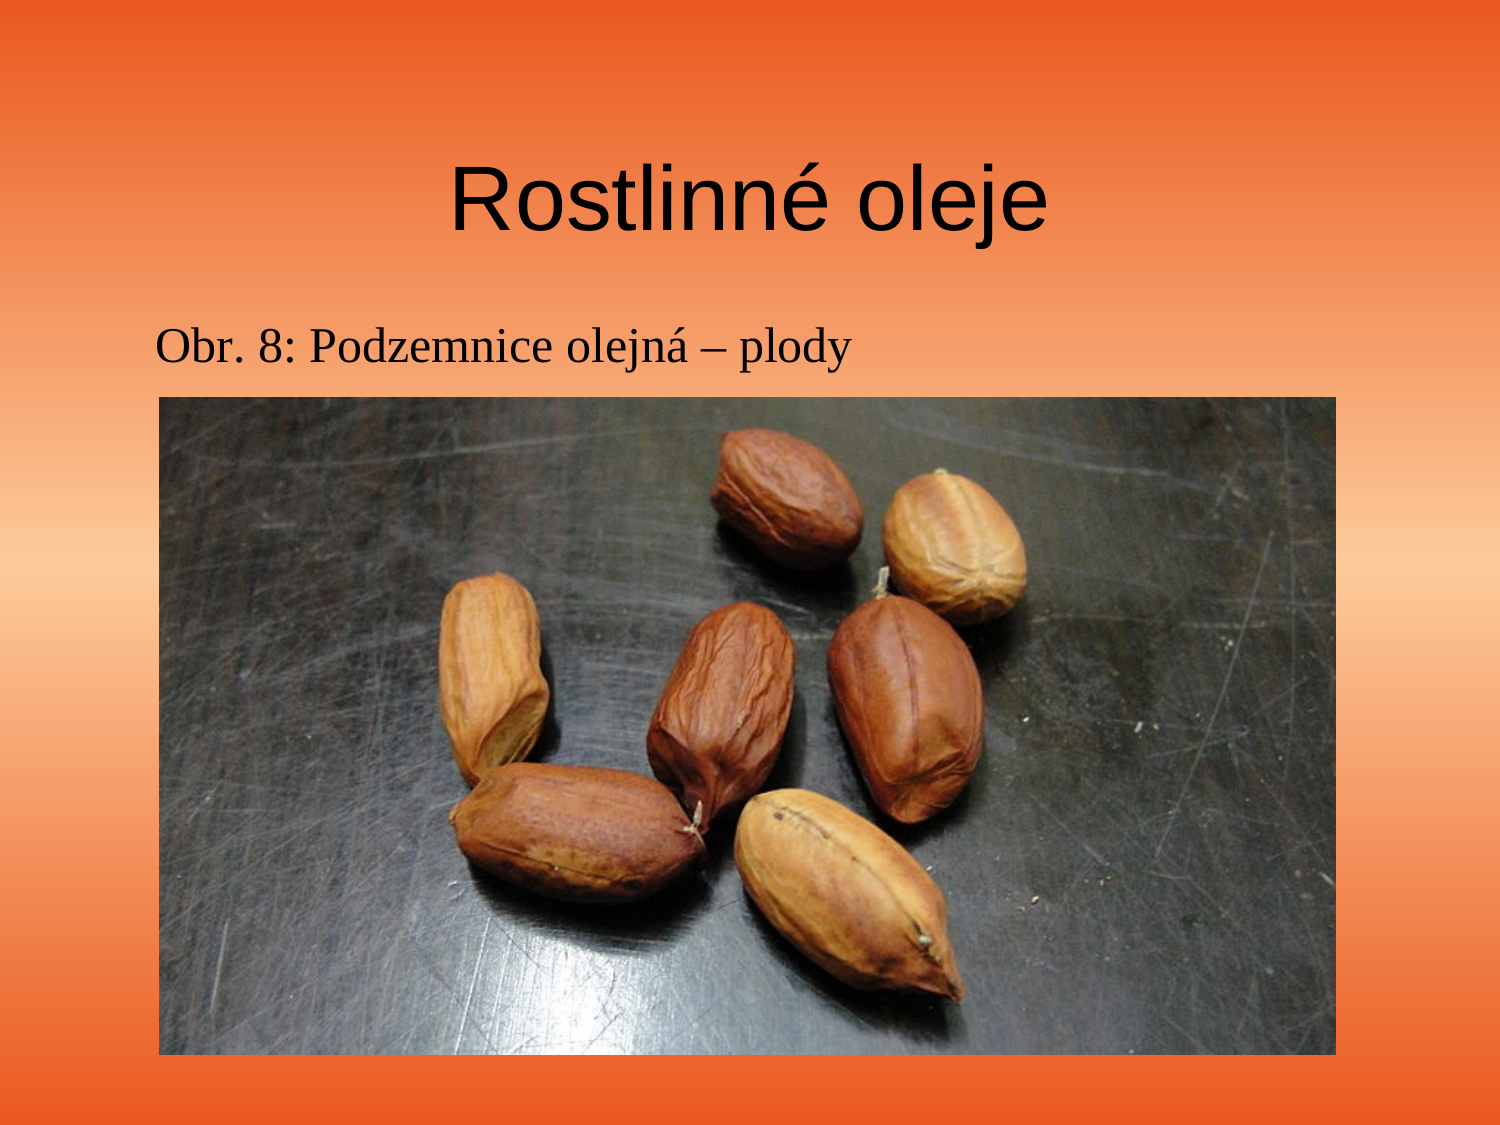

# Rostlinné oleje
Obr. 8: Podzemnice olejná – plody